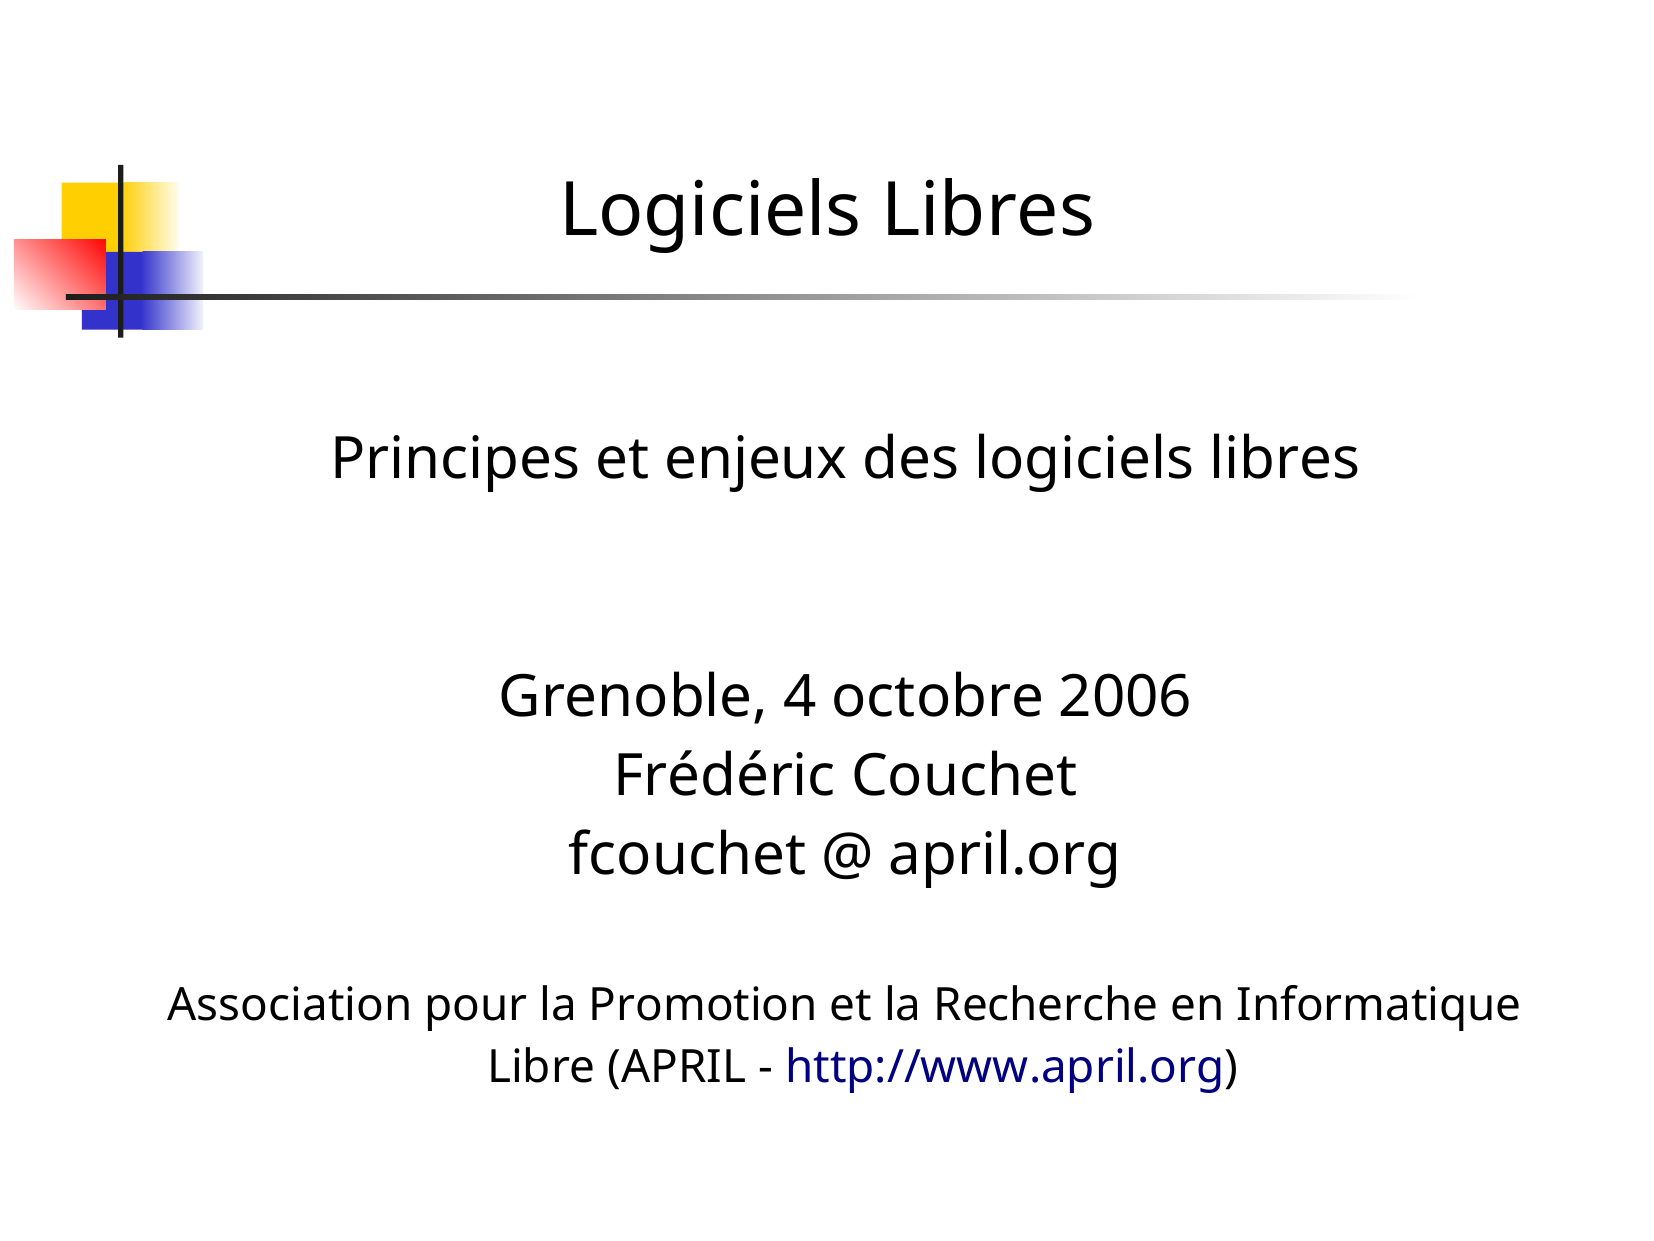

# Logiciels Libres
Principes et enjeux des logiciels libres
Grenoble, 4 octobre 2006
Frédéric Couchet
fcouchet @ april.org
Association pour la Promotion et la Recherche en Informatique Libre (APRIL - http://www.april.org)